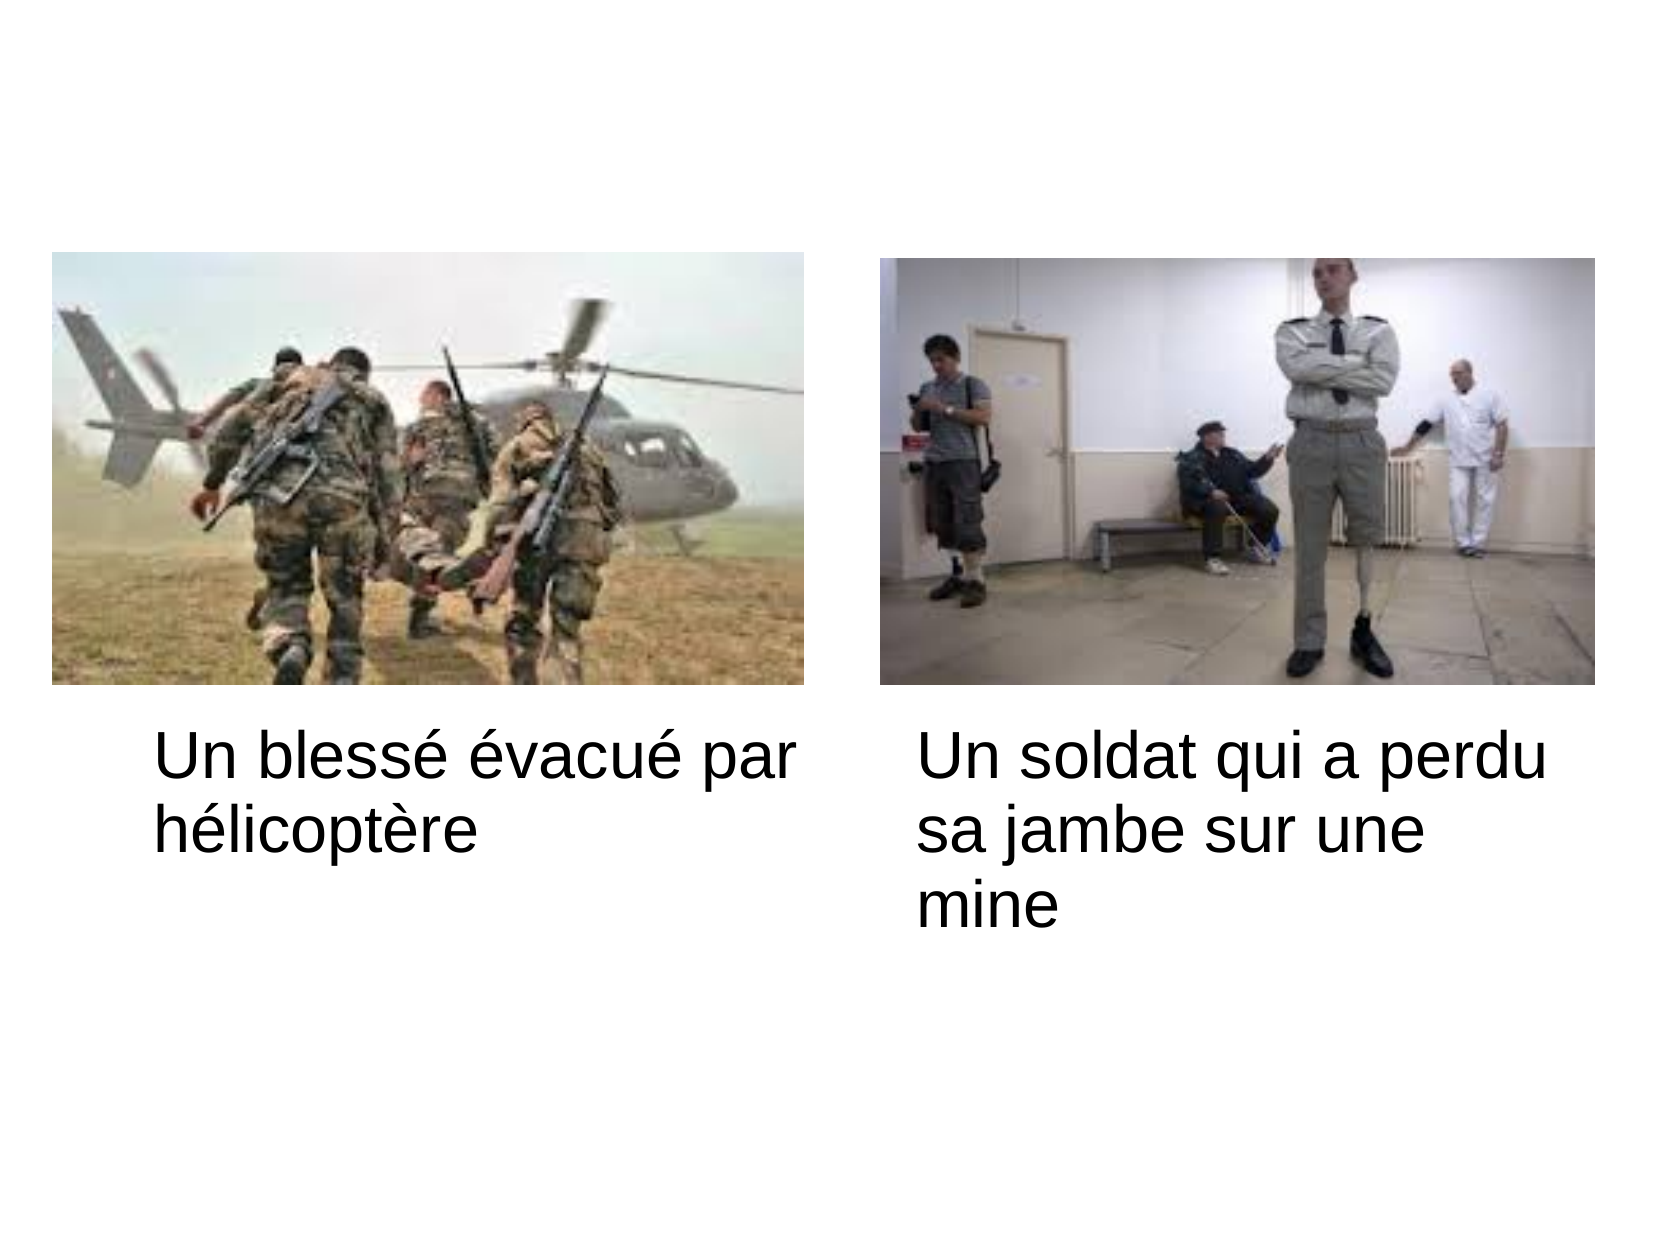

#
Un blessé évacué par hélicoptère
Un soldat qui a perdu sa jambe sur une mine